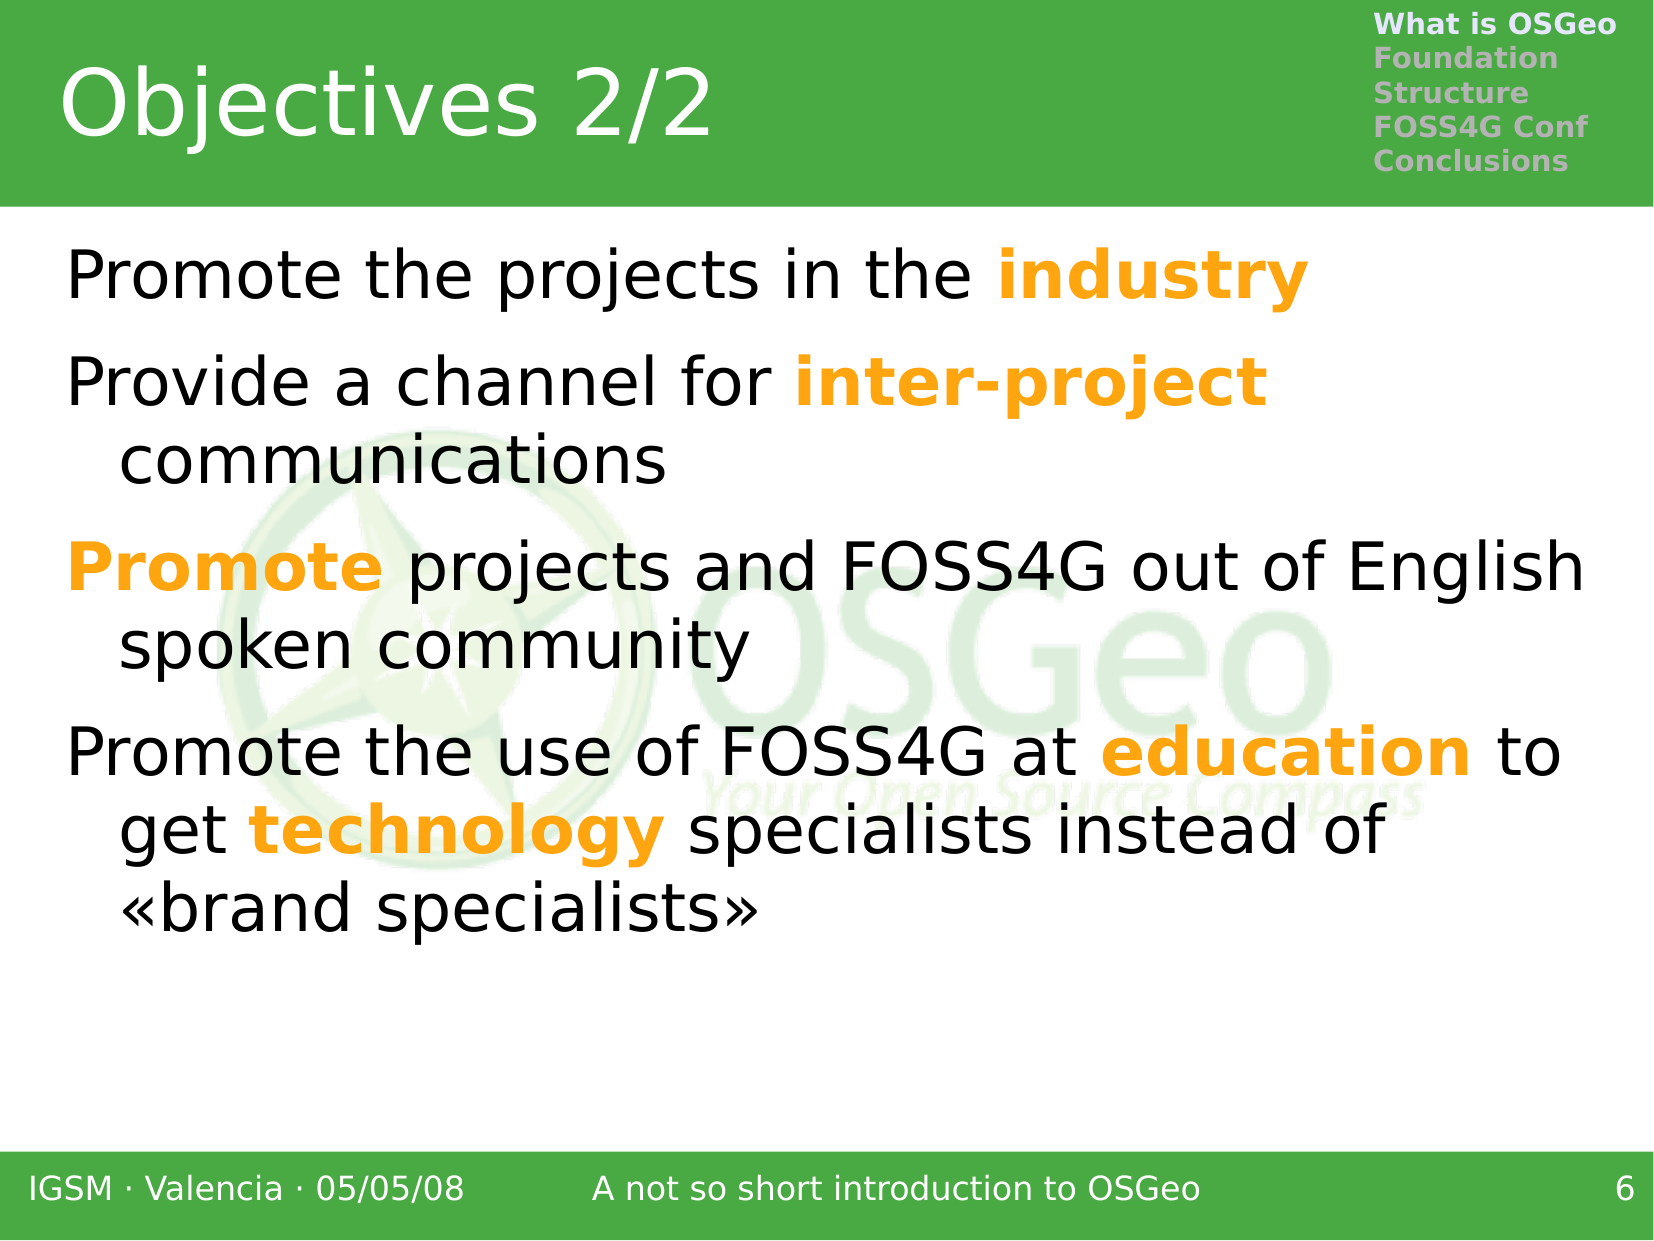

What is OSGeo
Foundation Structure
FOSS4G Conf
Conclusions
# Objectives 2/2
Promote the projects in the industry
Provide a channel for inter-project communications
Promote projects and FOSS4G out of English spoken community
Promote the use of FOSS4G at education to get technology specialists instead of «brand specialists»
IGSM · Valencia · 05/05/08
A not so short introduction to OSGeo
6